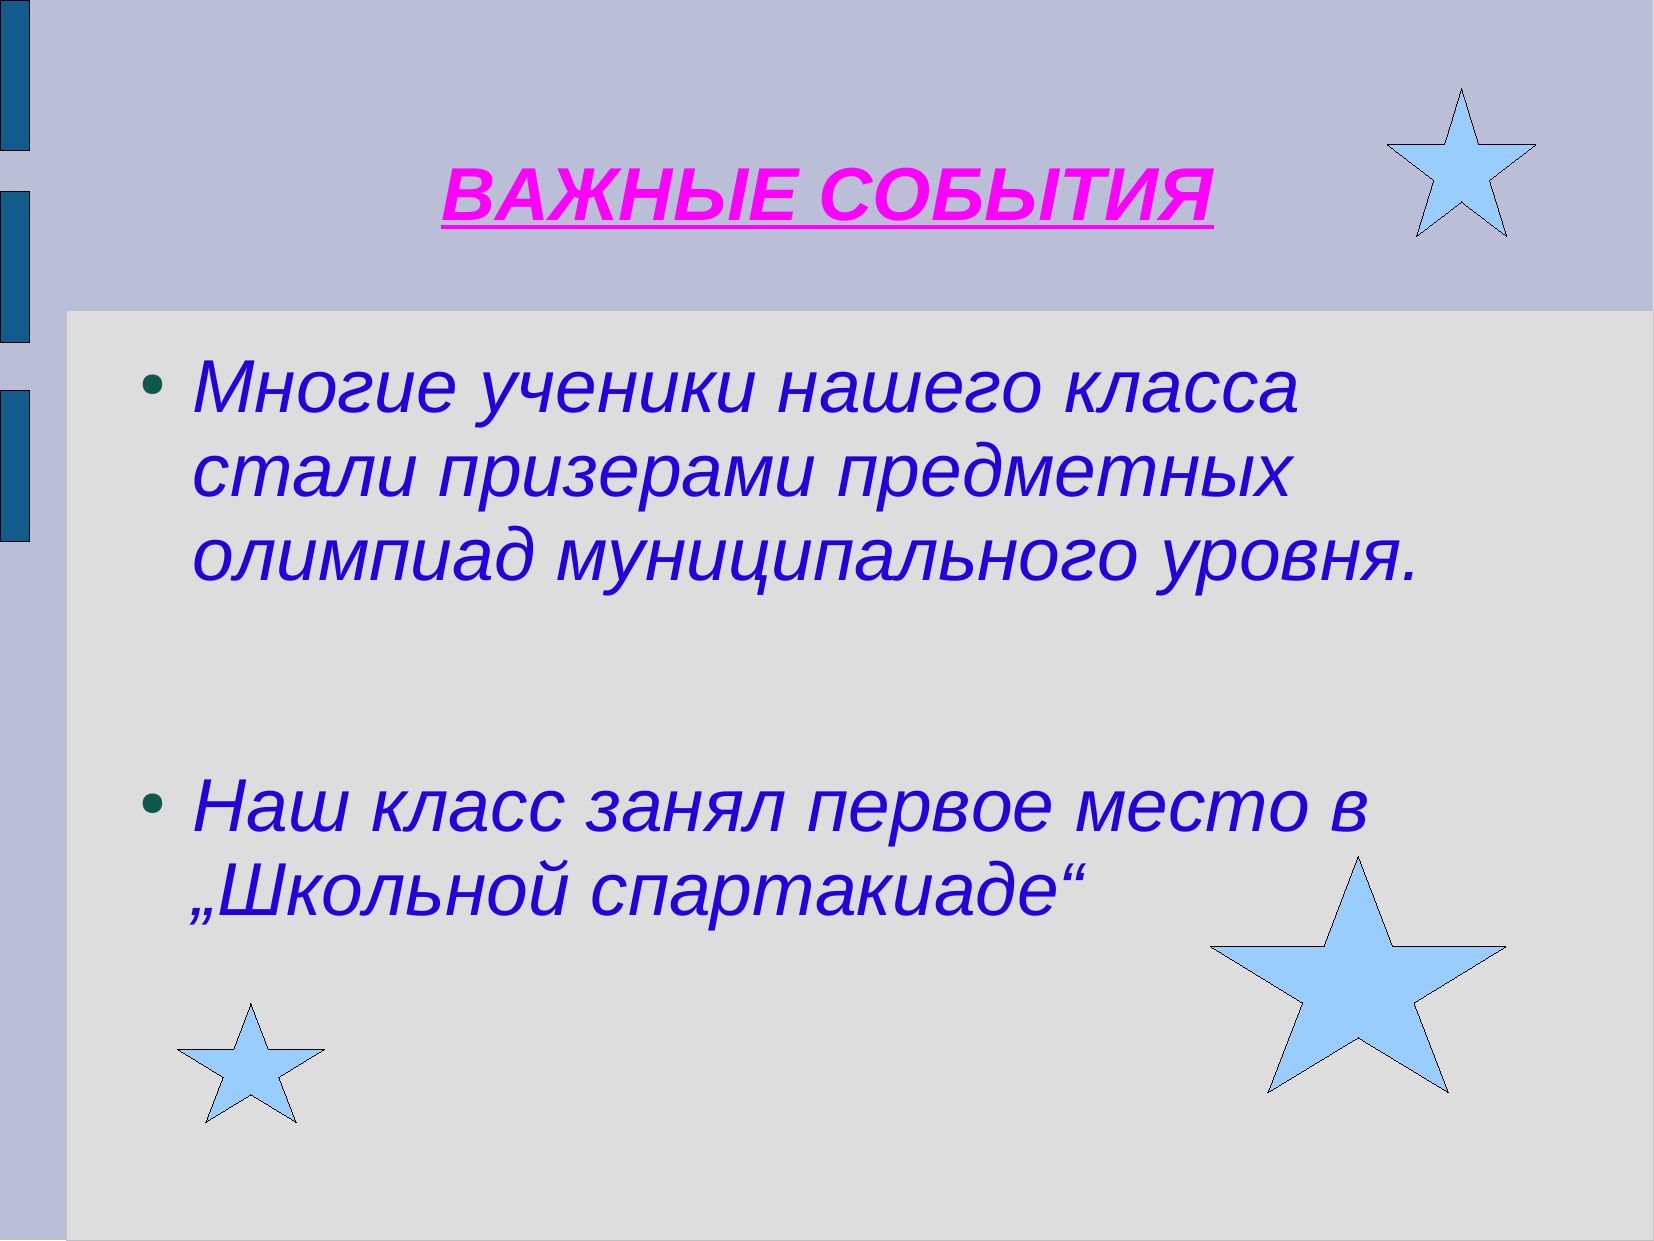

# ВАЖНЫЕ СОБЫТИЯ
Многие ученики нашего класса стали призерами предметных олимпиад муниципального уровня.
Наш класс занял первое место в „Школьной спартакиаде“